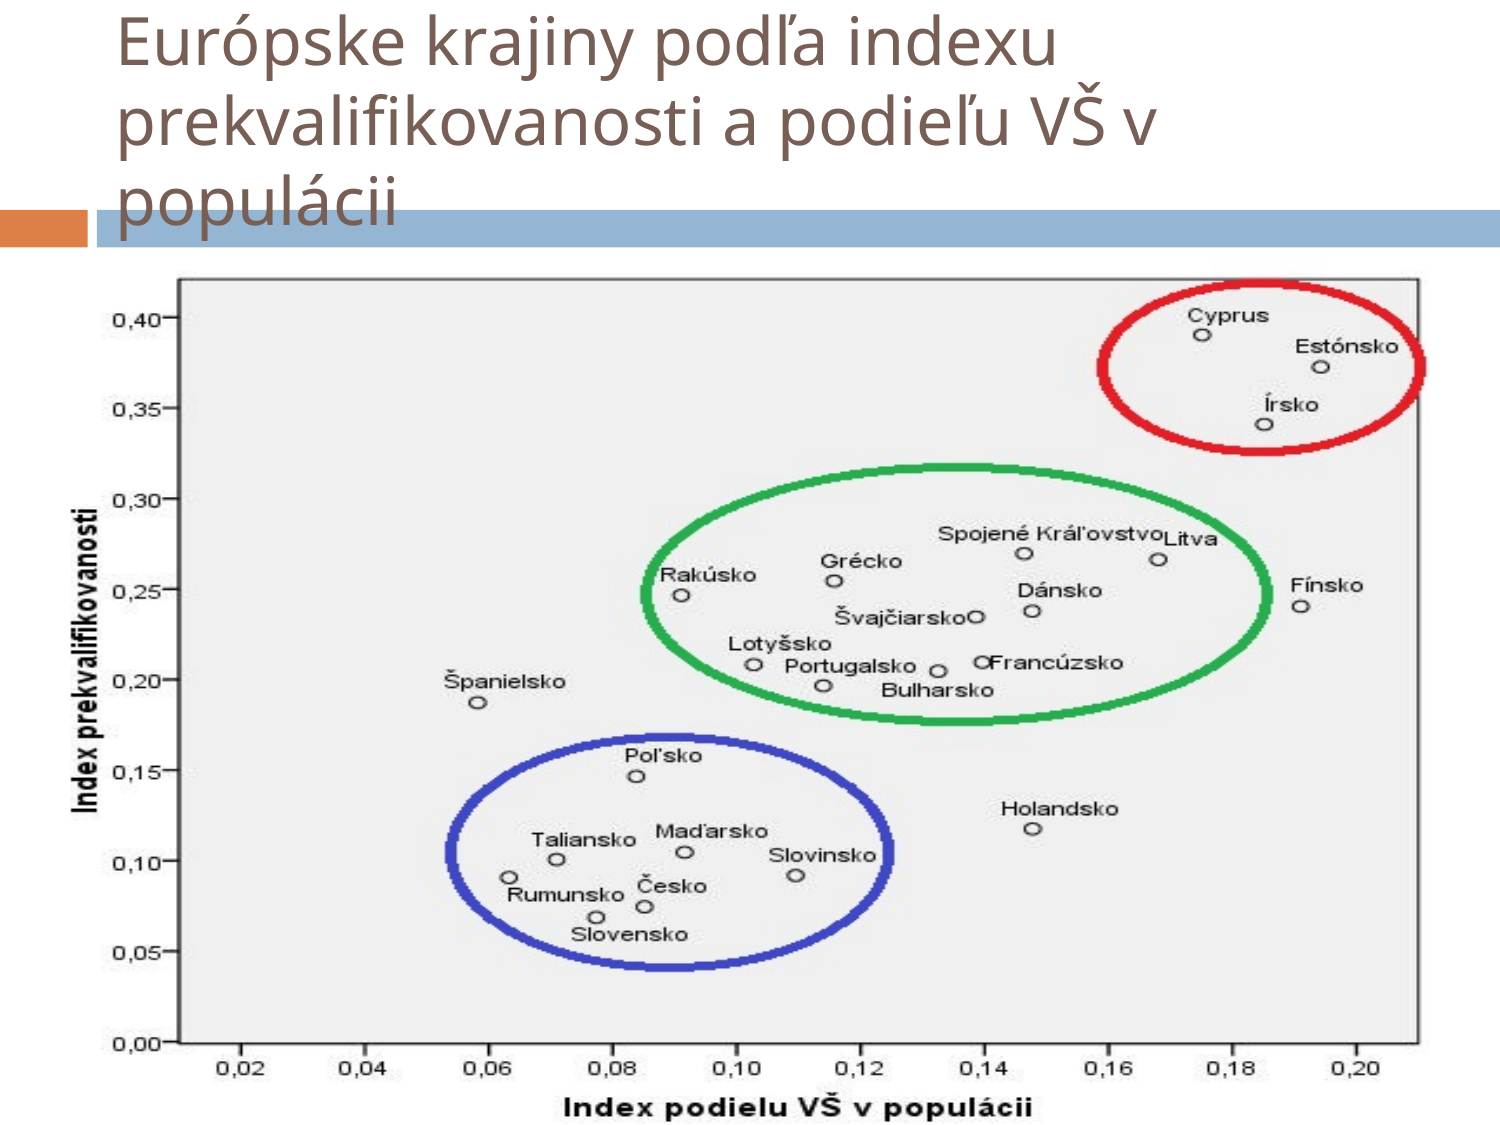

# Európske krajiny podľa indexu prekvalifikovanosti a podieľu VŠ v populácii